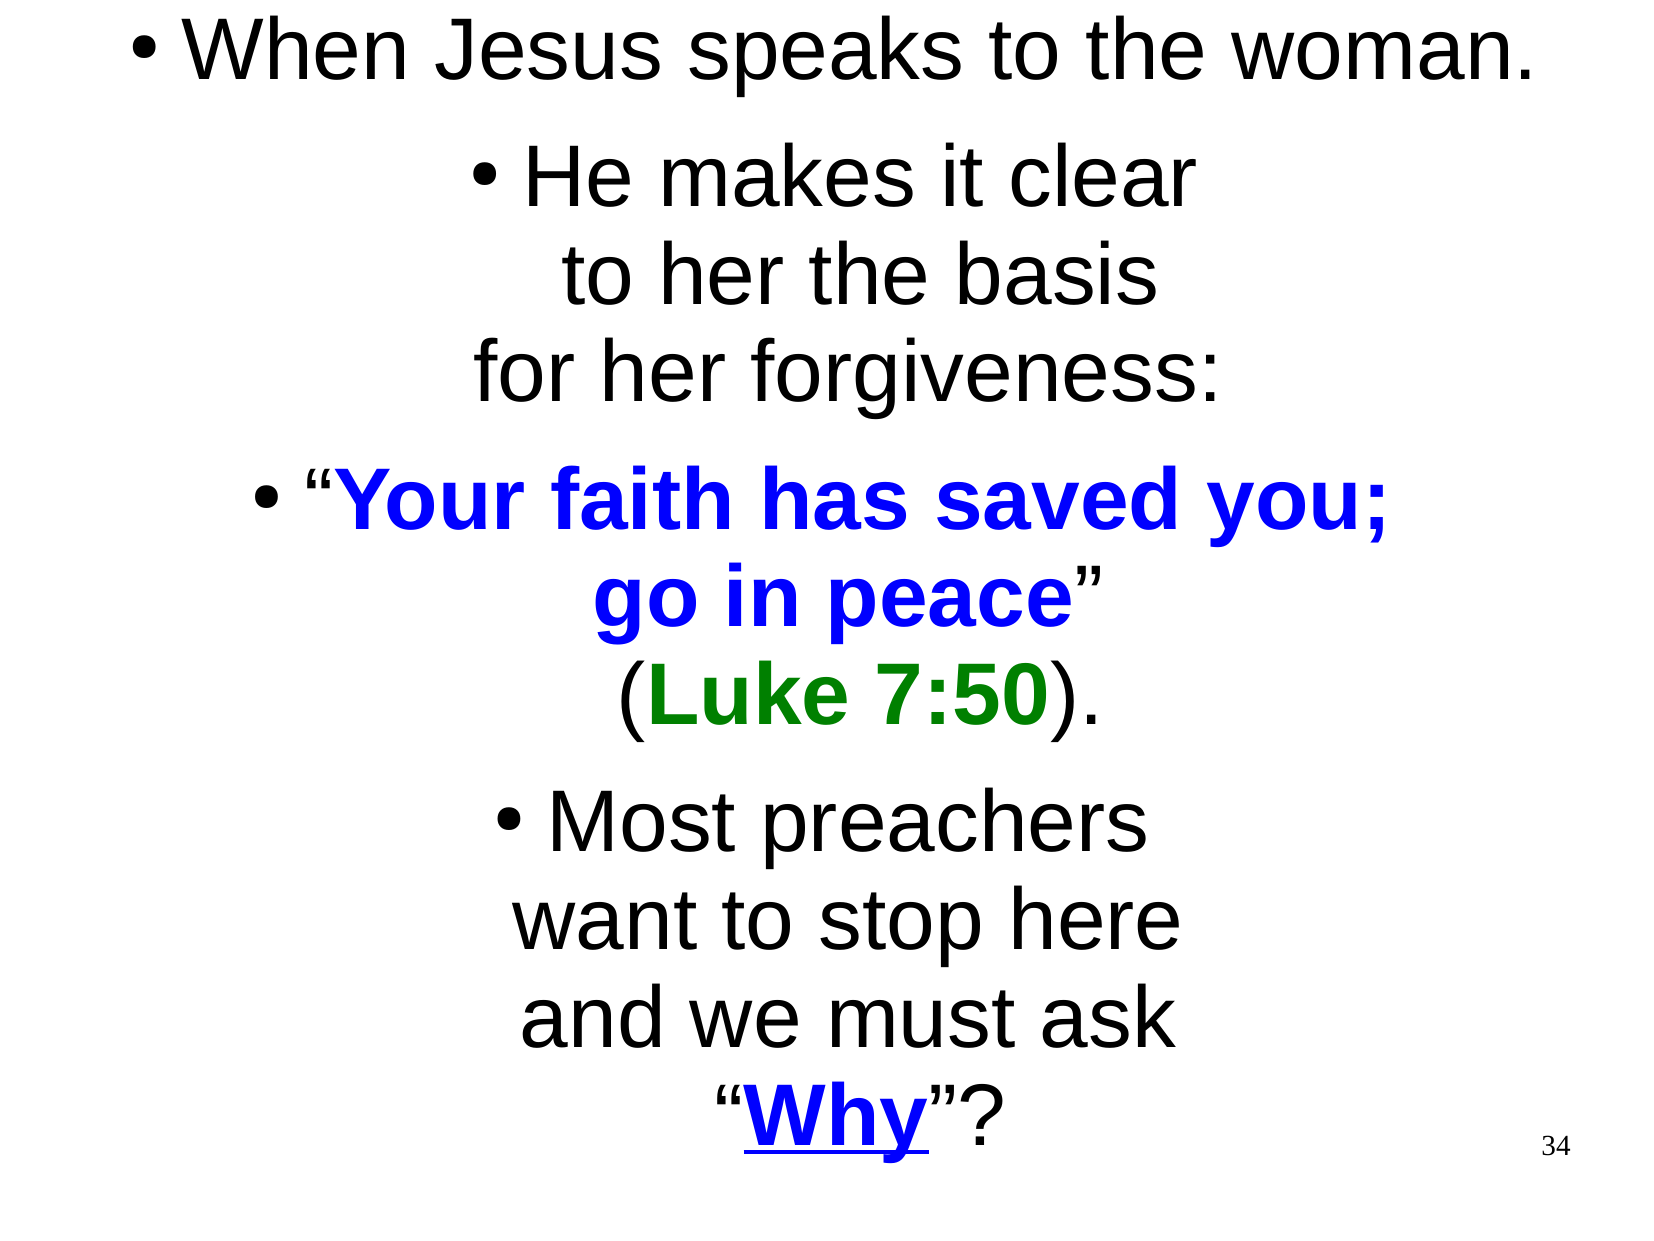

# When Jesus speaks to the woman.
He makes it clear
 to her the basis
for her forgiveness:
“Your faith has saved you;
go in peace”
(Luke 7:50).
Most preachers
want to stop here
and we must ask
“Why”?
34